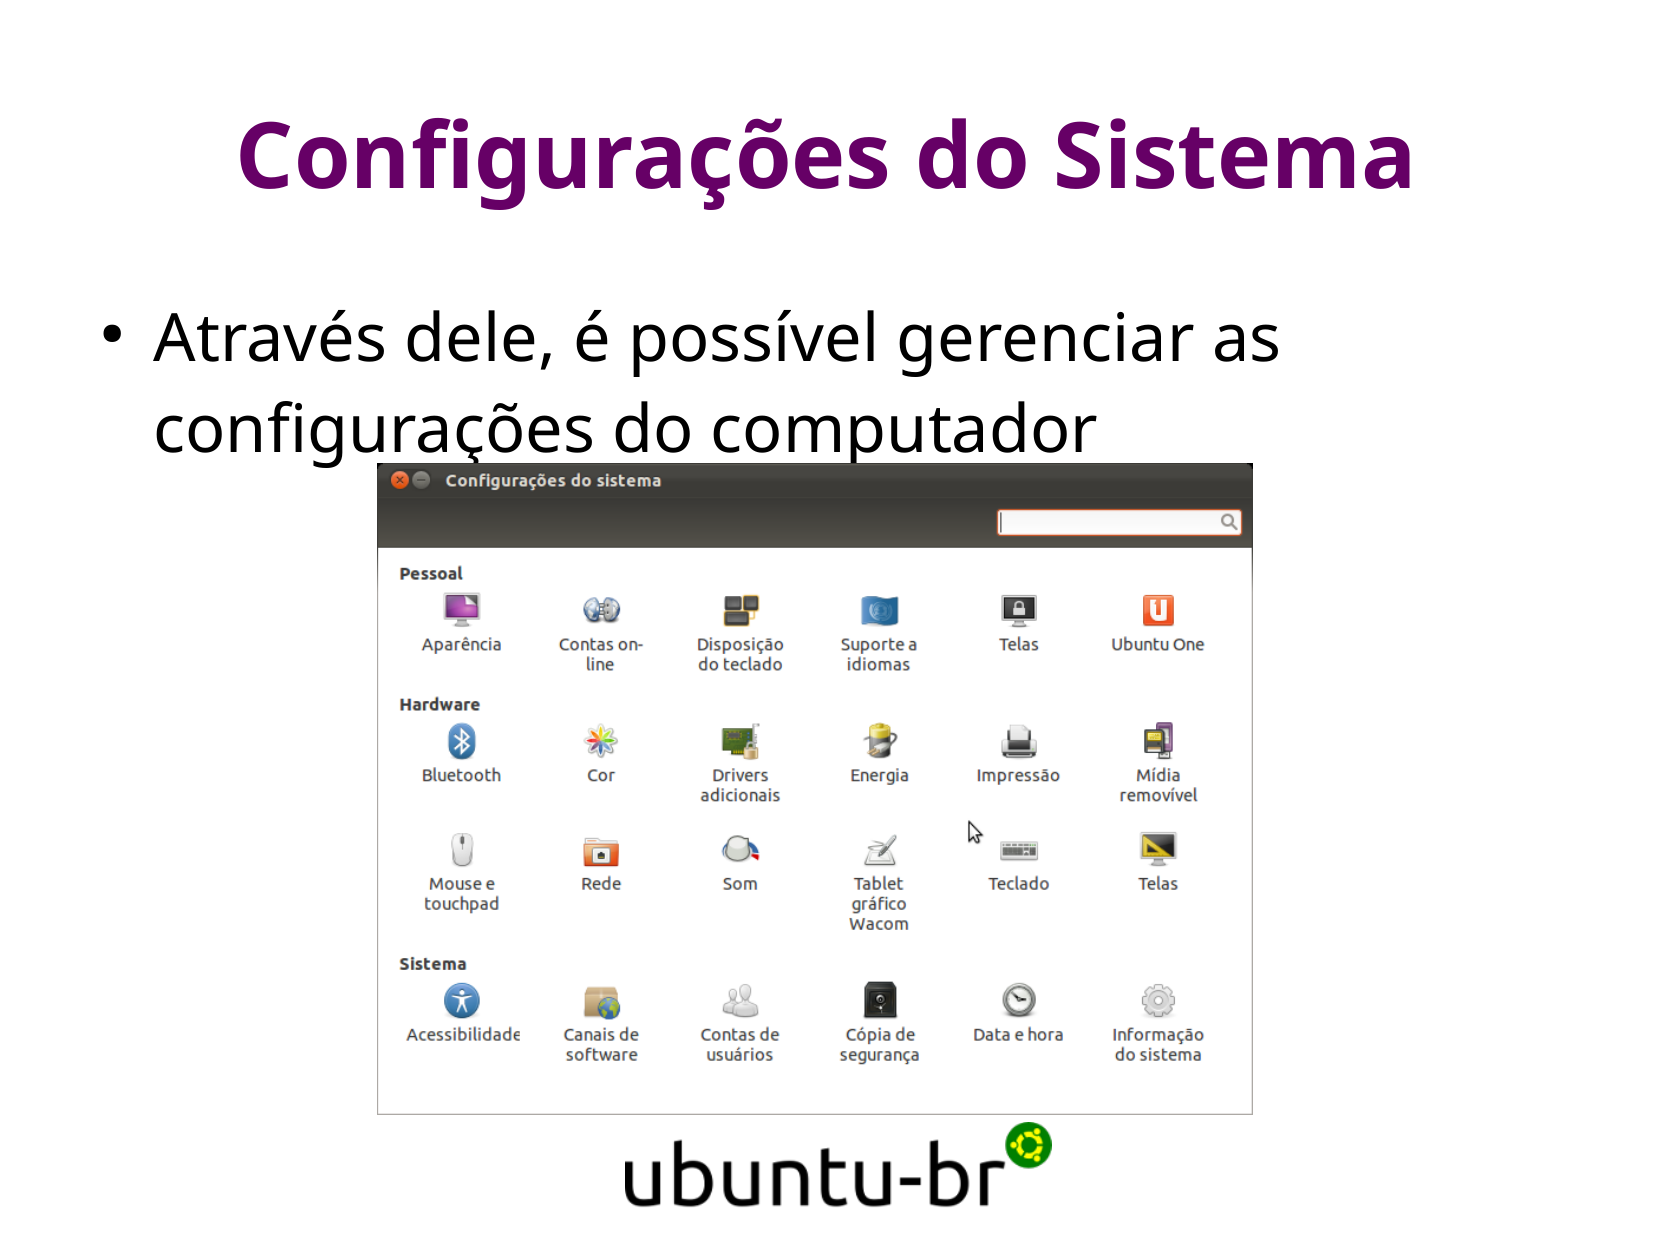

# Configurações do Sistema
Através dele, é possível gerenciar as configurações do computador